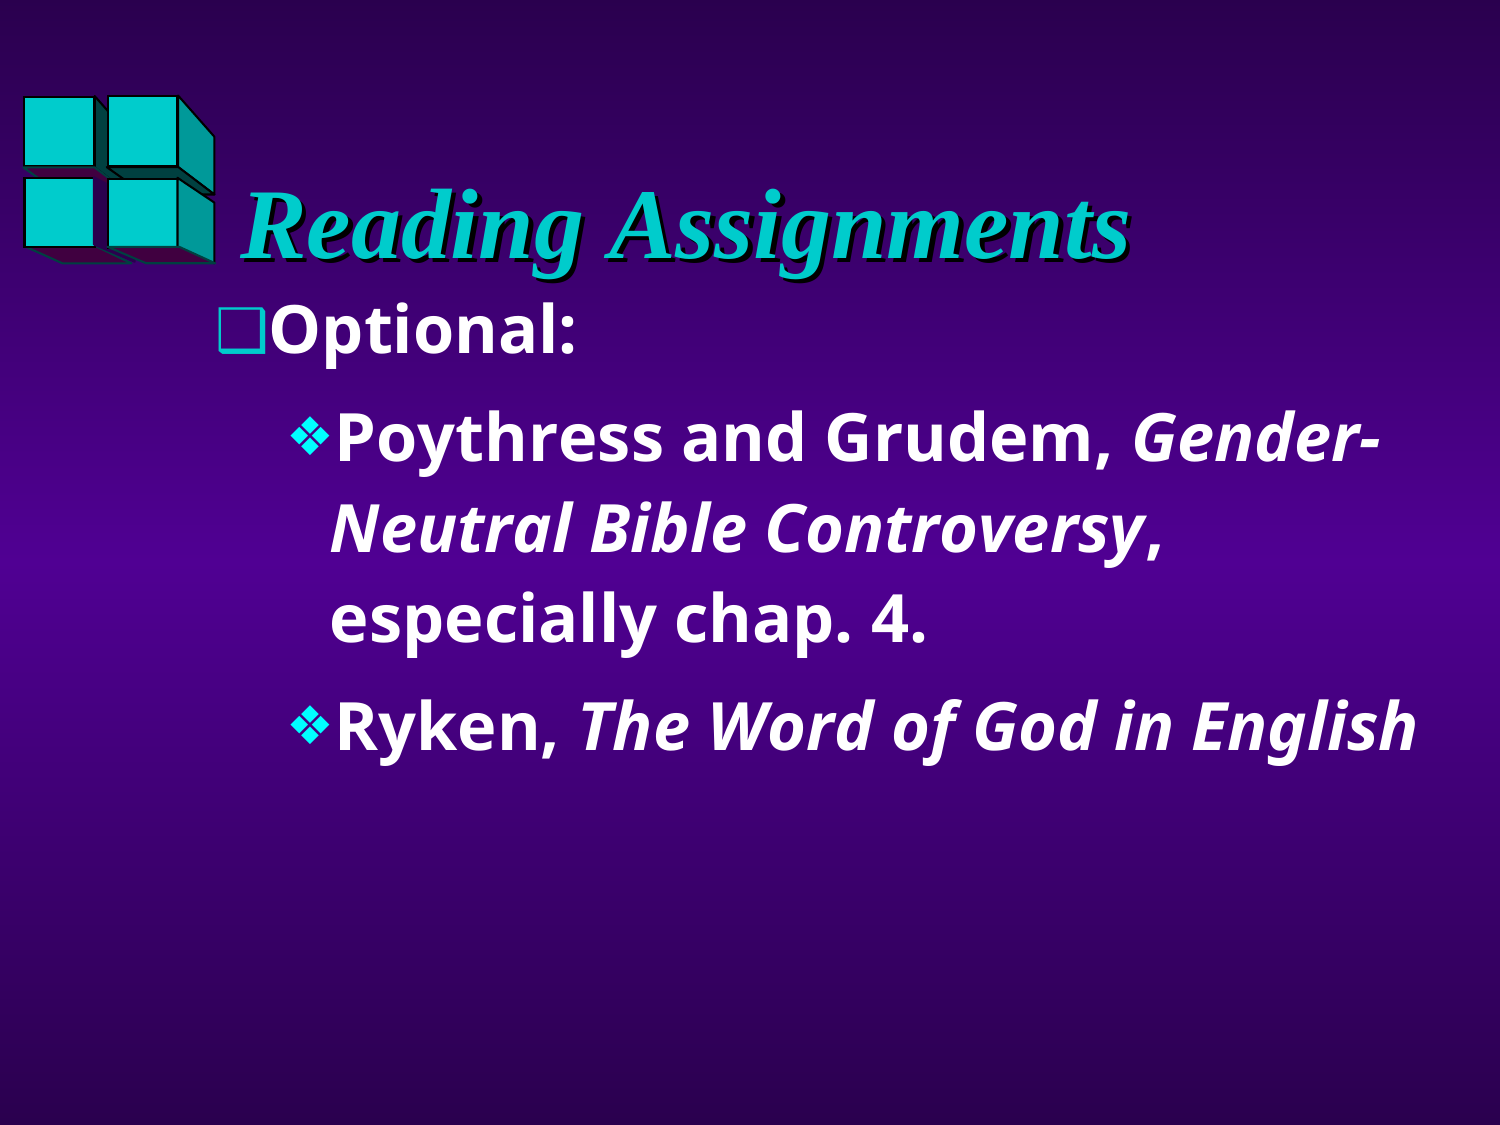

# Reading Assignments
Optional:
Poythress and Grudem, Gender-Neutral Bible Controversy, especially chap. 4.
Ryken, The Word of God in English